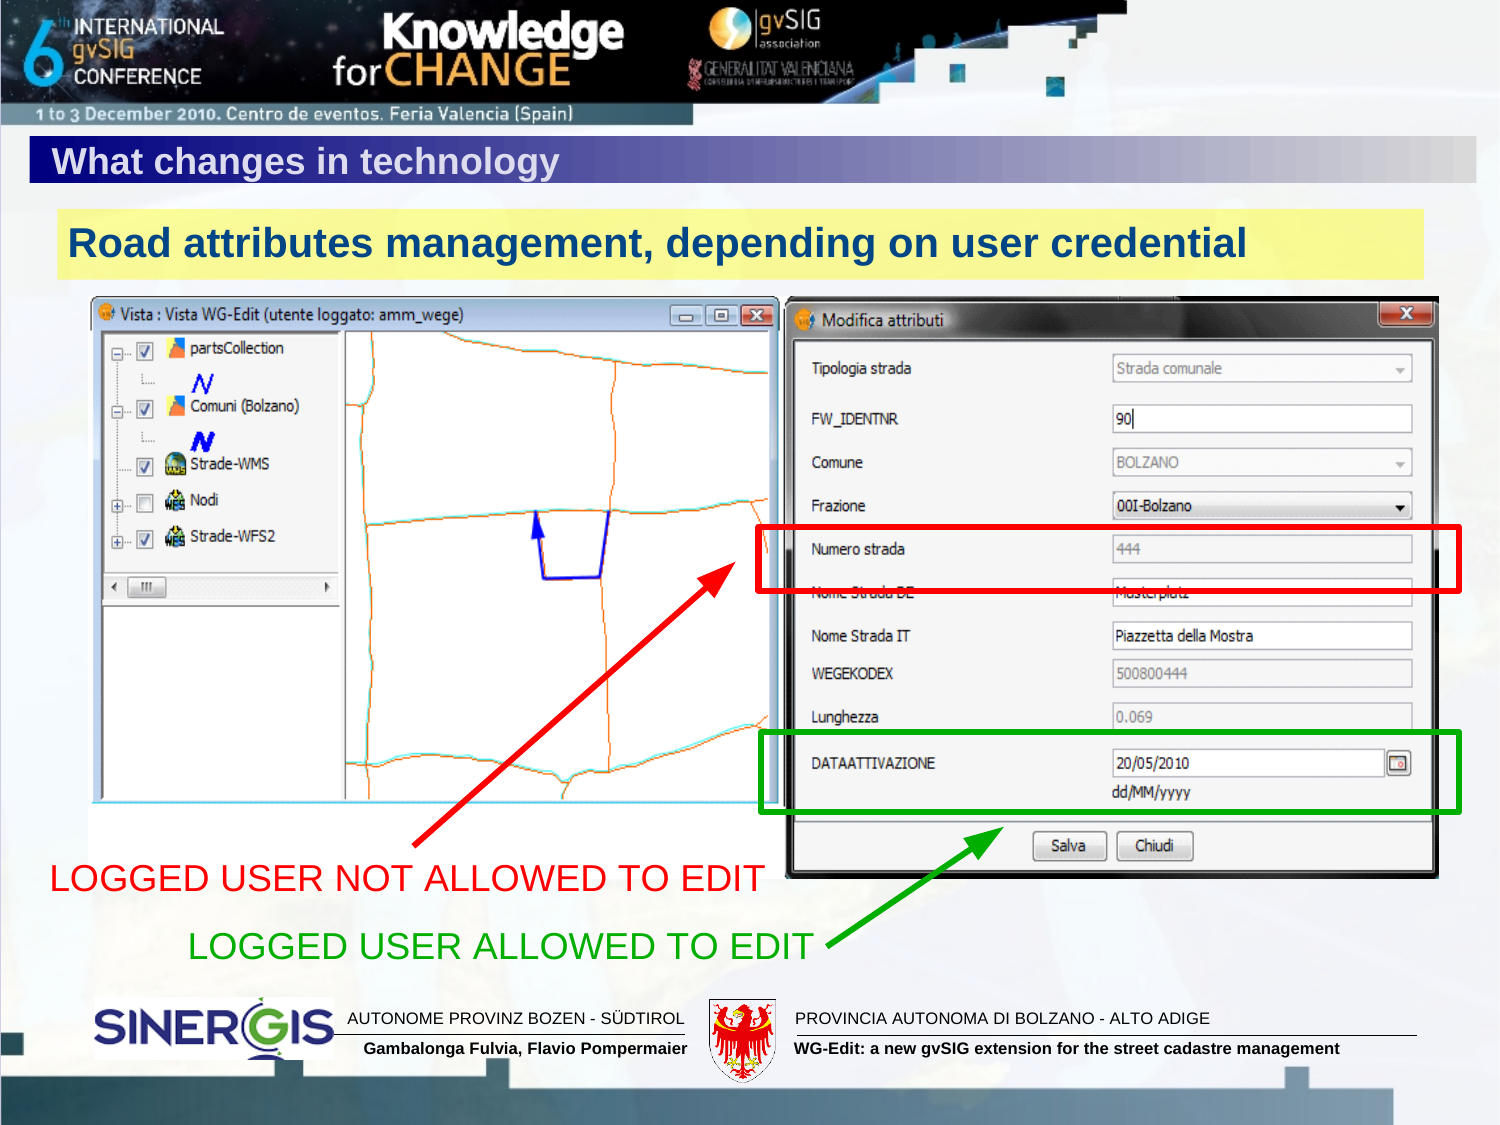

What changes in technology
Road attributes management, depending on user credential
LOGGED USER NOT ALLOWED TO EDIT
LOGGED USER ALLOWED TO EDIT